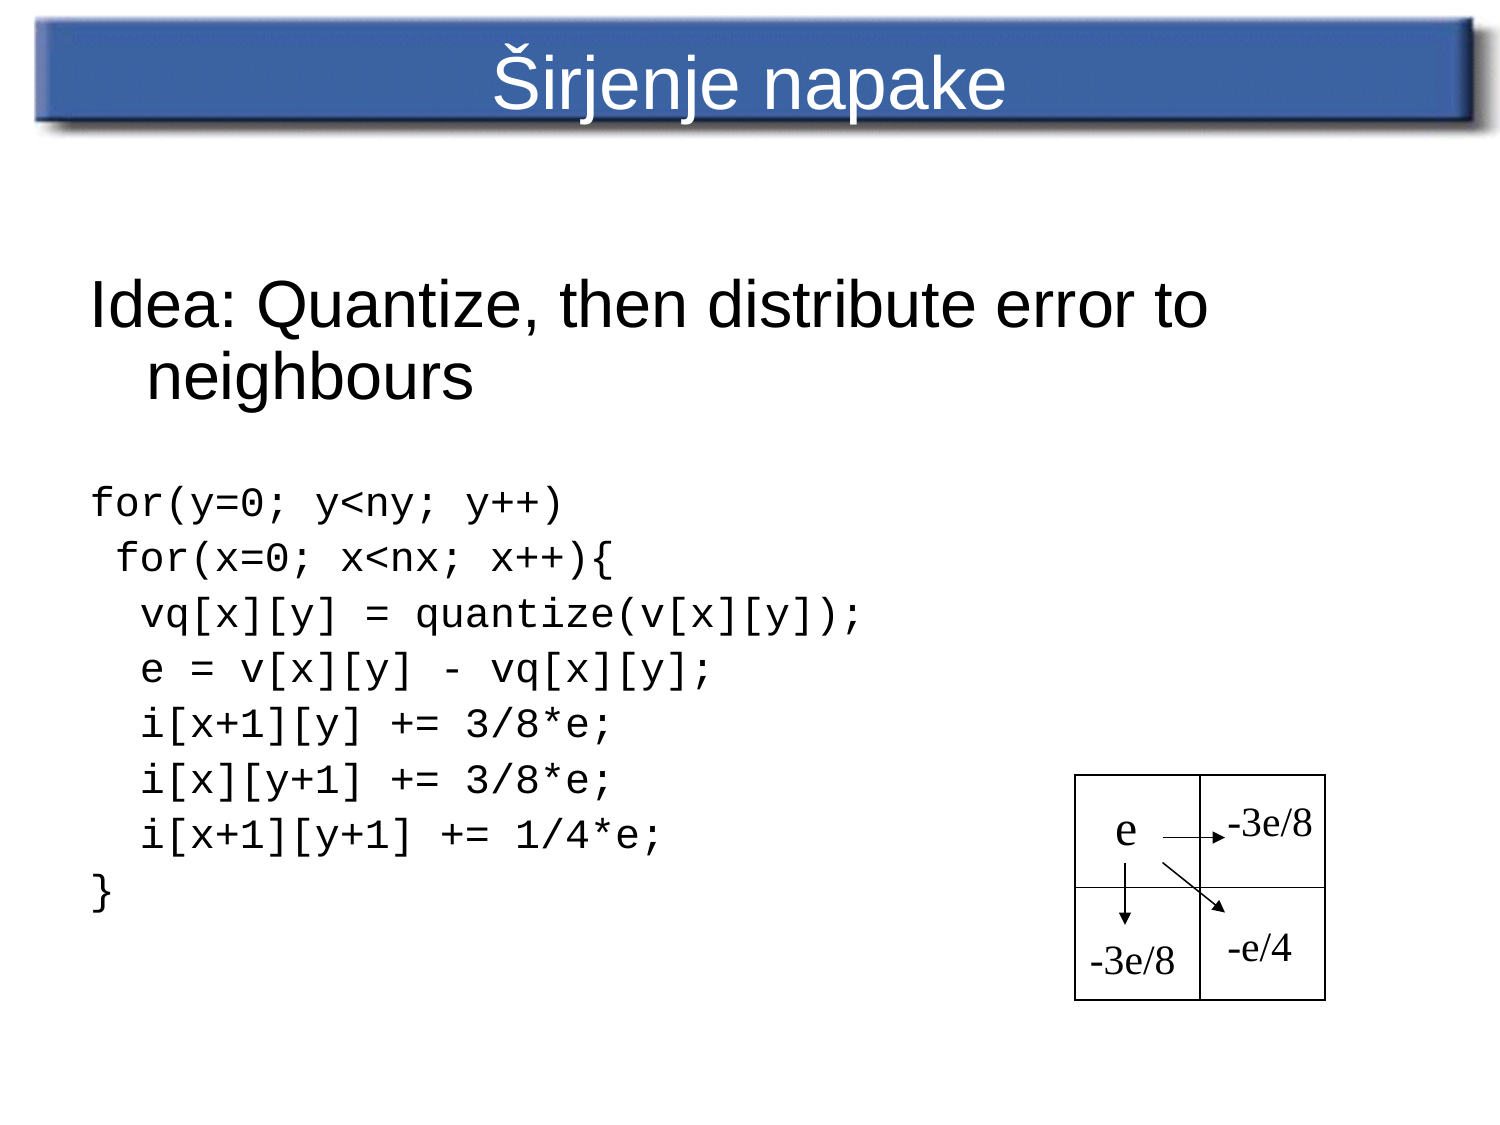

# Širjenje napake
Idea: Quantize, then distribute error to neighbours
for(y=0; y<ny; y++)
 for(x=0; x<nx; x++){
 vq[x][y] = quantize(v[x][y]);
 e = v[x][y] - vq[x][y];
 i[x+1][y] += 3/8*e;
 i[x][y+1] += 3/8*e;
 i[x+1][y+1] += 1/4*e;
}
e
-3e/8
-e/4
-3e/8